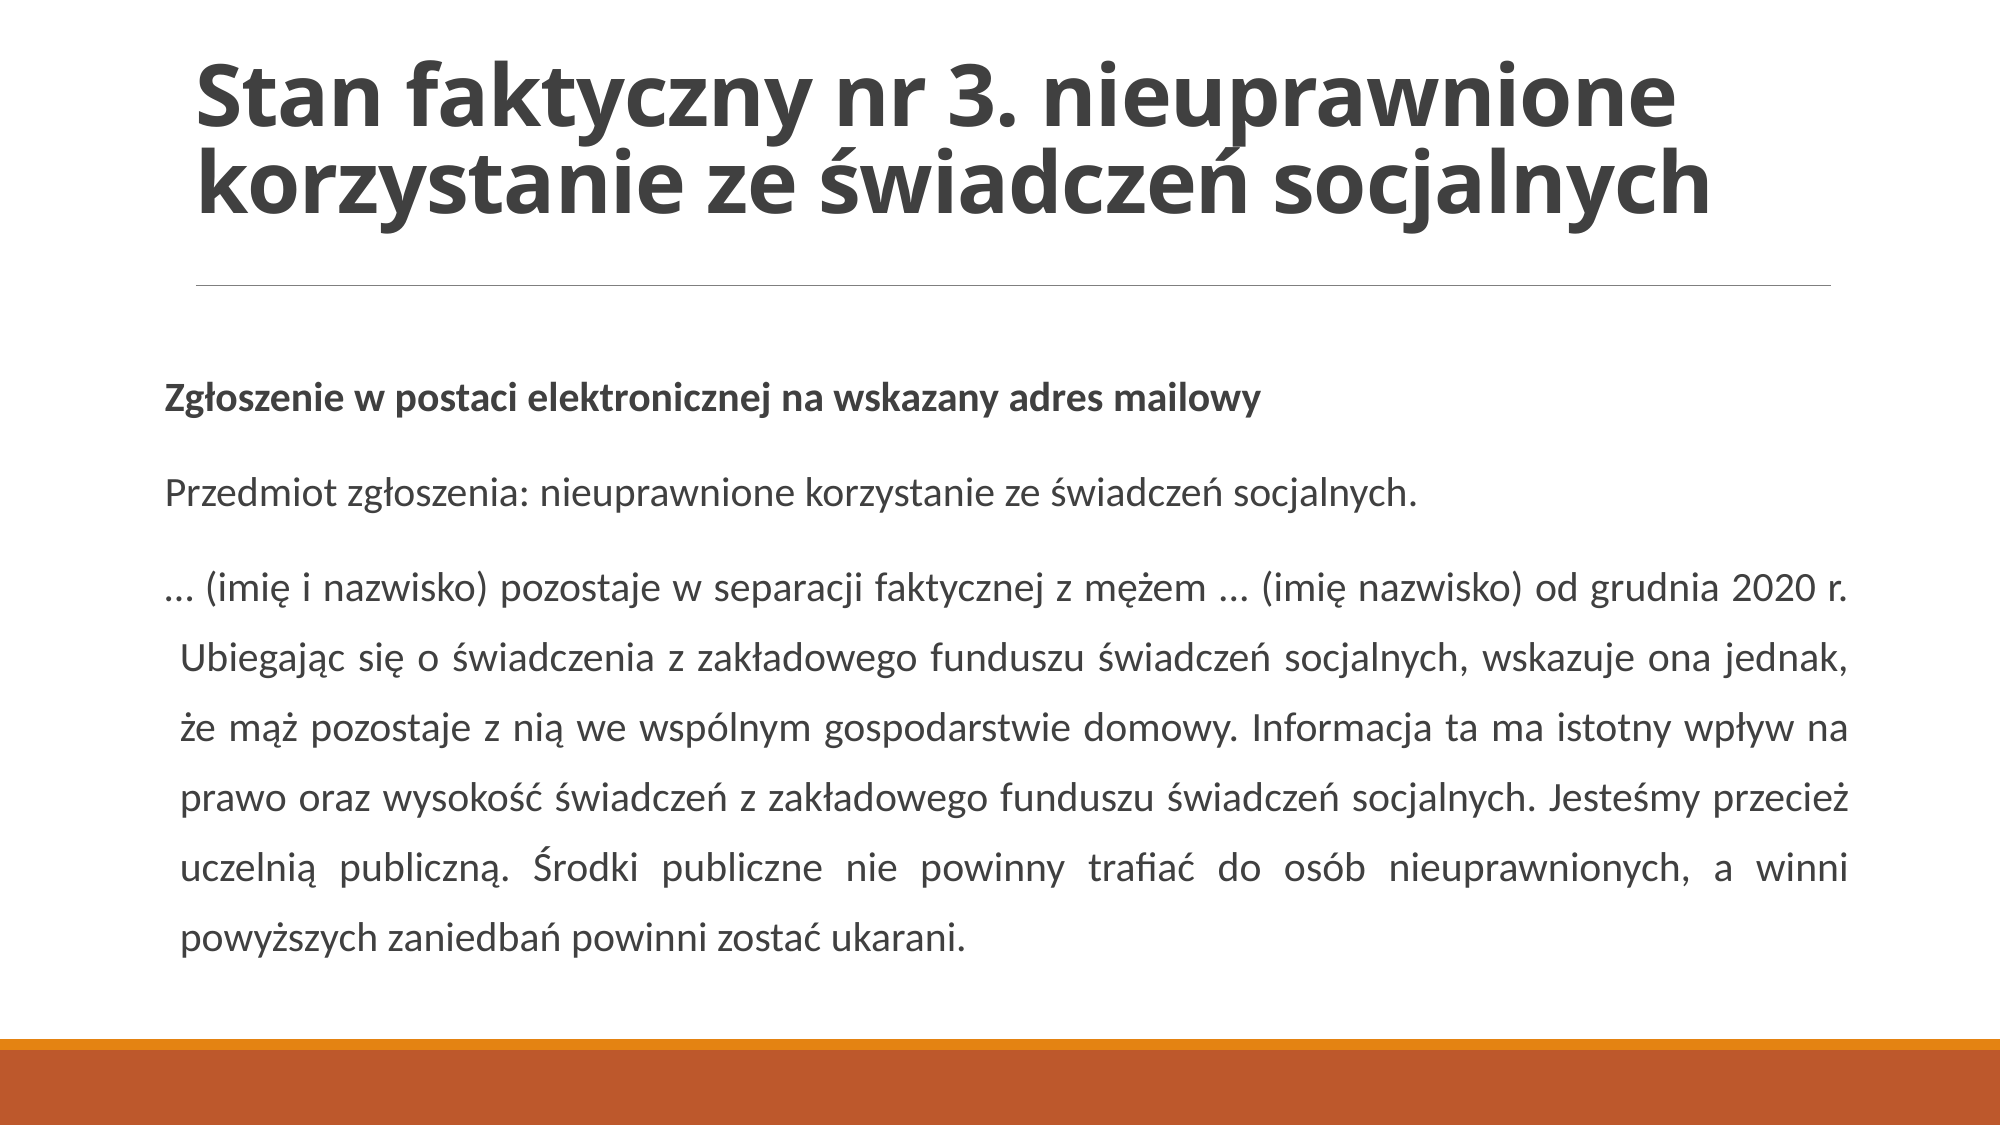

# Stan faktyczny nr 3. nieuprawnione korzystanie ze świadczeń socjalnych
Zgłoszenie w postaci elektronicznej na wskazany adres mailowy
Przedmiot zgłoszenia: nieuprawnione korzystanie ze świadczeń socjalnych.
… (imię i nazwisko) pozostaje w separacji faktycznej z mężem ... (imię nazwisko) od grudnia 2020 r. Ubiegając się o świadczenia z zakładowego funduszu świadczeń socjalnych, wskazuje ona jednak, że mąż pozostaje z nią we wspólnym gospodarstwie domowy. Informacja ta ma istotny wpływ na prawo oraz wysokość świadczeń z zakładowego funduszu świadczeń socjalnych. Jesteśmy przecież uczelnią publiczną. Środki publiczne nie powinny trafiać do osób nieuprawnionych, a winni powyższych zaniedbań powinni zostać ukarani.